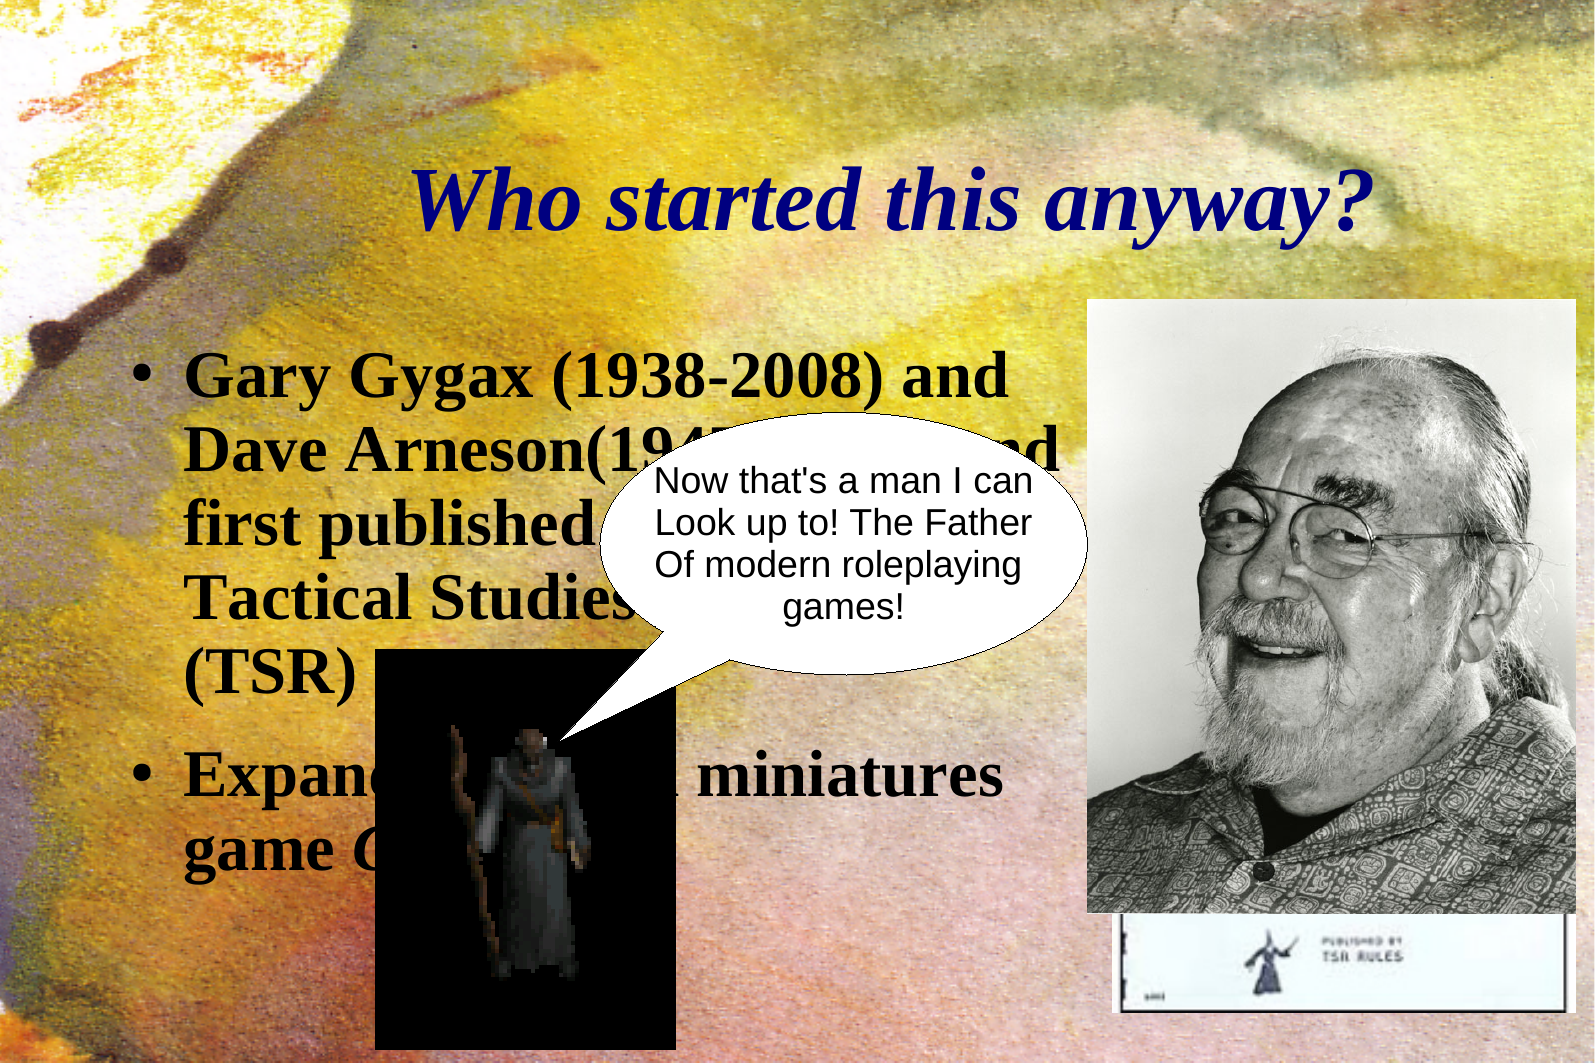

# Who started this anyway?
Gary Gygax (1938-2008) and Dave Arneson(1947-2009), and first published in 1974 by Tactical Studies Rules, Inc (TSR)
Expanded from a miniatures game Chainmail
Now that's a man I can
Look up to! The Father
Of modern roleplaying
games!